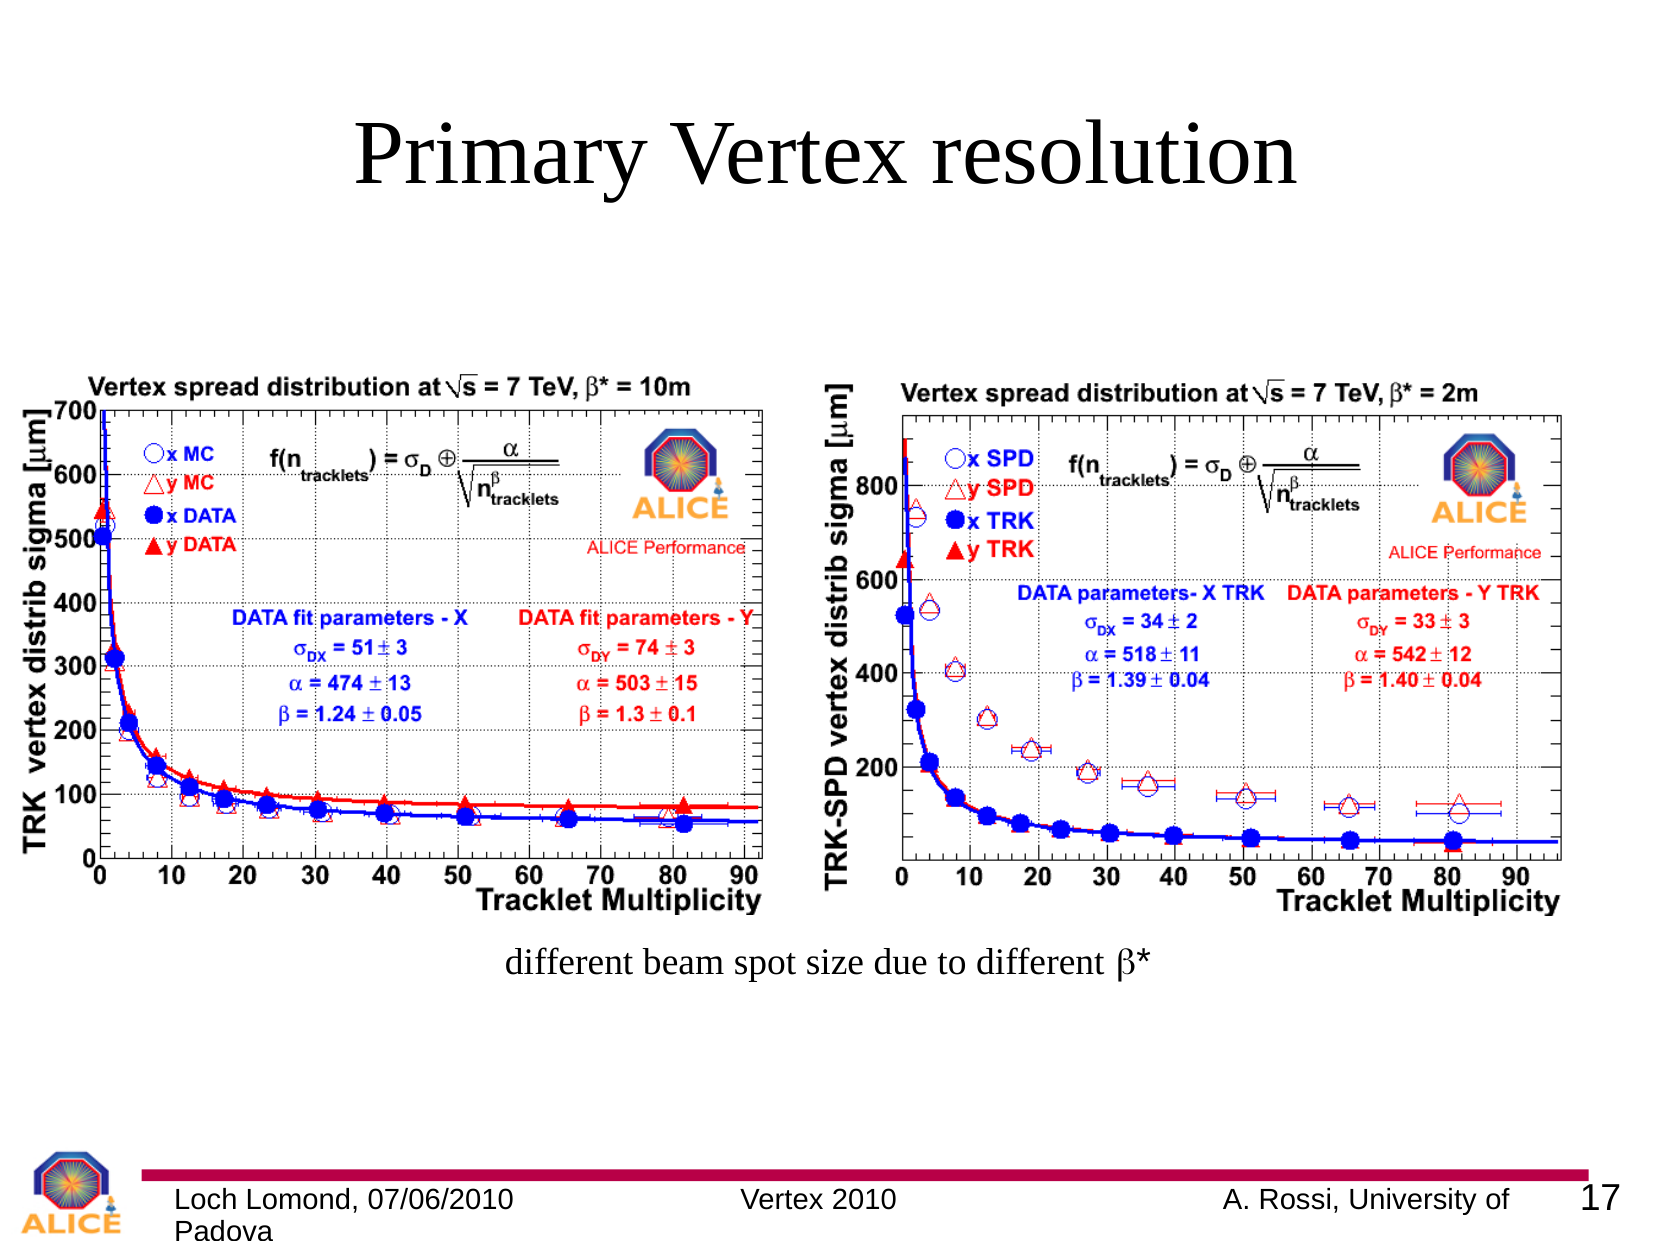

# Primary Vertex resolution
different beam spot size due to different b*
Loch Lomond, 07/06/2010 		 Vertex 2010 		 A. Rossi, University of Padova
17
beta star 900 GeV?